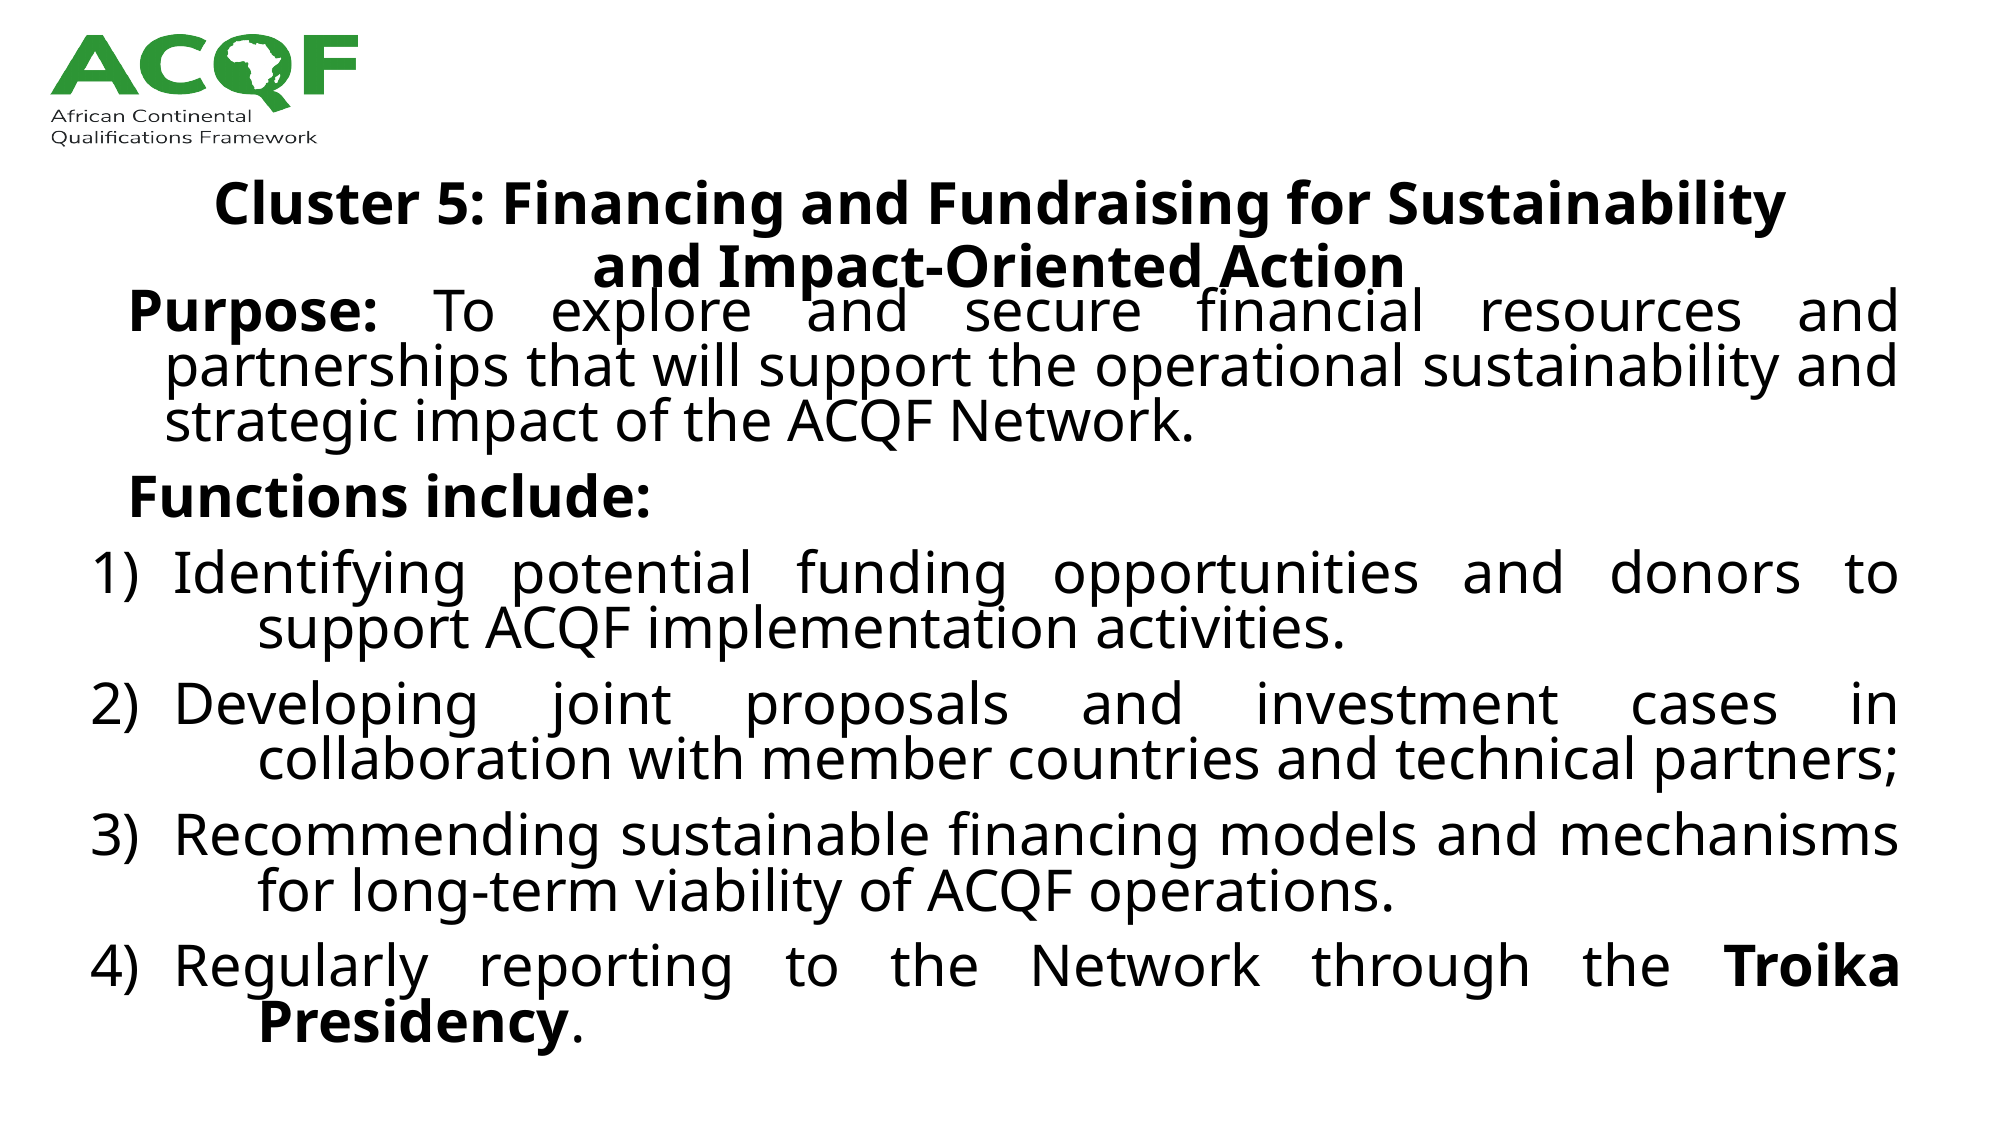

# Cluster 5: Financing and Fundraising for Sustainability and Impact-Oriented Action
Purpose: To explore and secure financial resources and partnerships that will support the operational sustainability and strategic impact of the ACQF Network.
Functions include:
Identifying potential funding opportunities and donors to support ACQF implementation activities.
Developing joint proposals and investment cases in collaboration with member countries and technical partners;
Recommending sustainable financing models and mechanisms for long-term viability of ACQF operations.
Regularly reporting to the Network through the Troika Presidency.